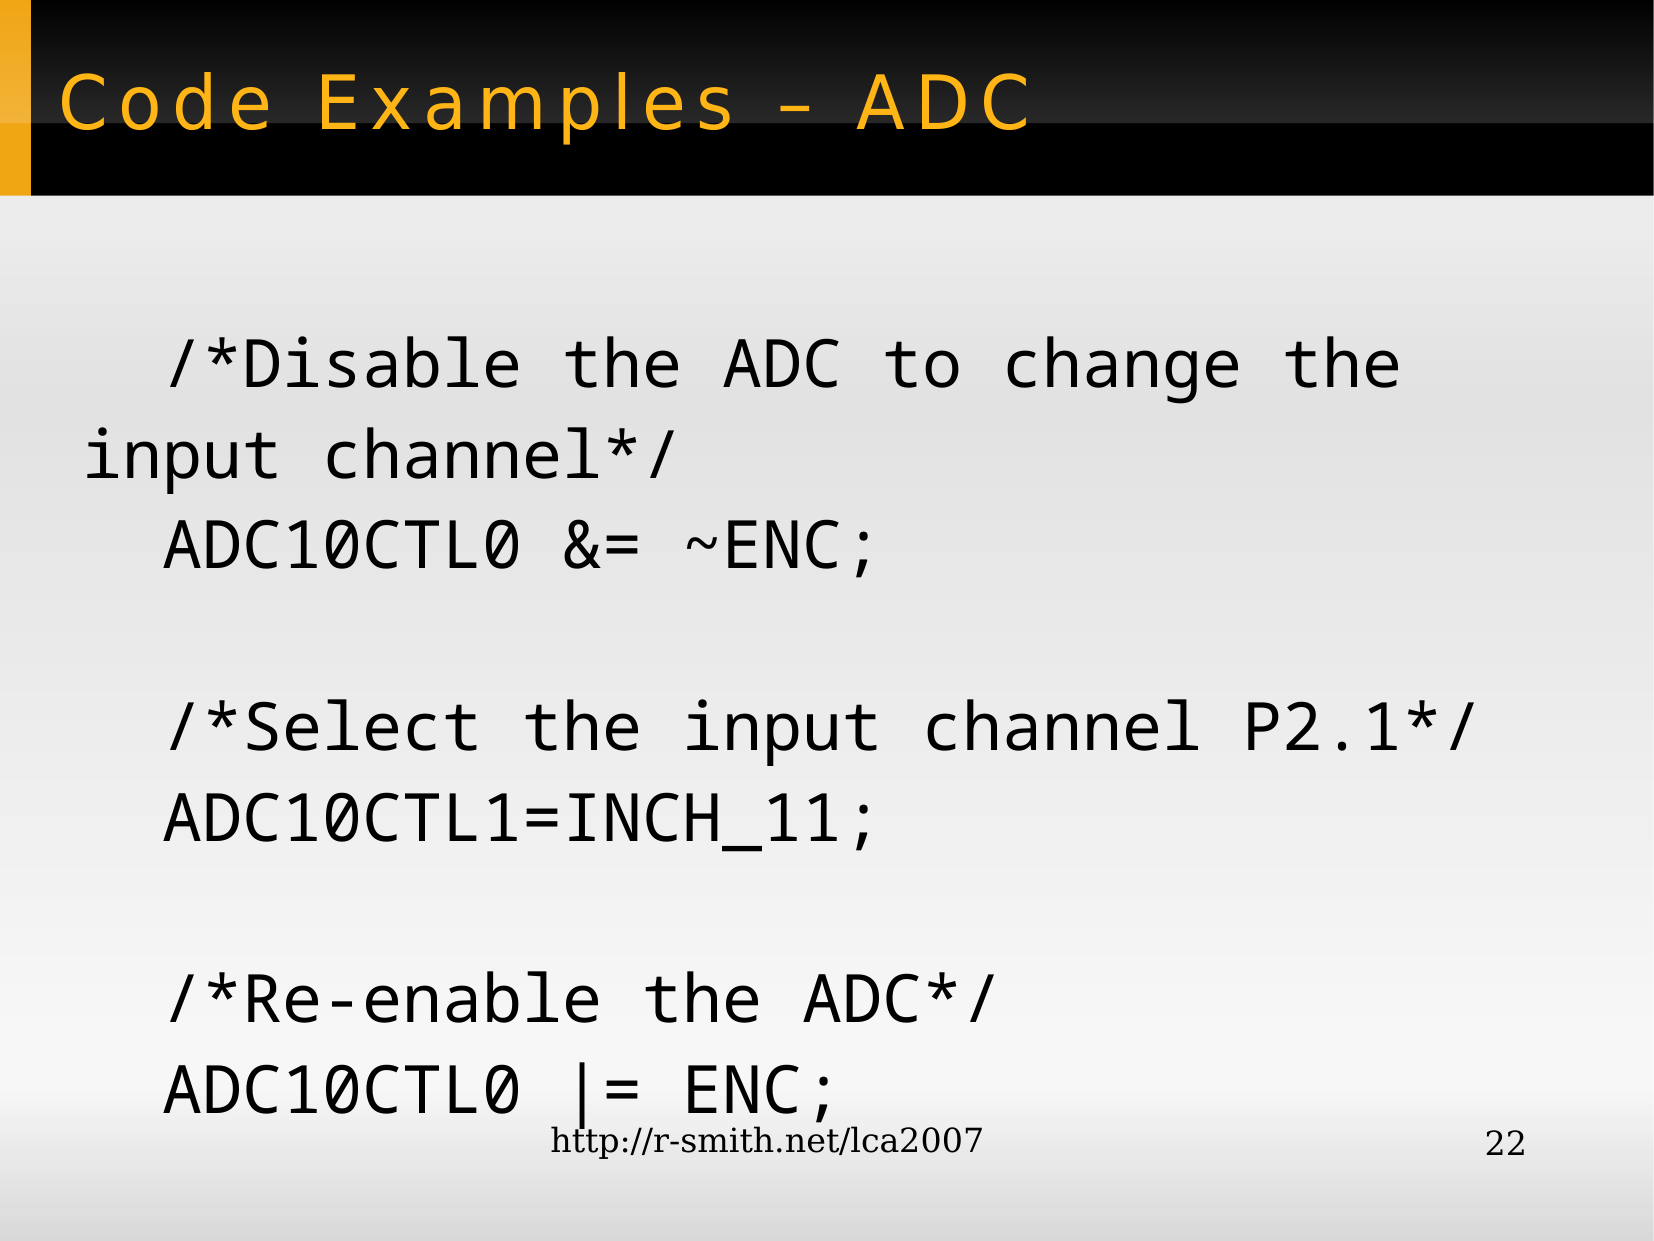

# Code Examples – ADC
 /*Disable the ADC to change the input channel*/
 ADC10CTL0 &= ~ENC;
 /*Select the input channel P2.1*/
 ADC10CTL1=INCH_11;
 /*Re-enable the ADC*/
 ADC10CTL0 |= ENC;
http://r-smith.net/lca2007
22